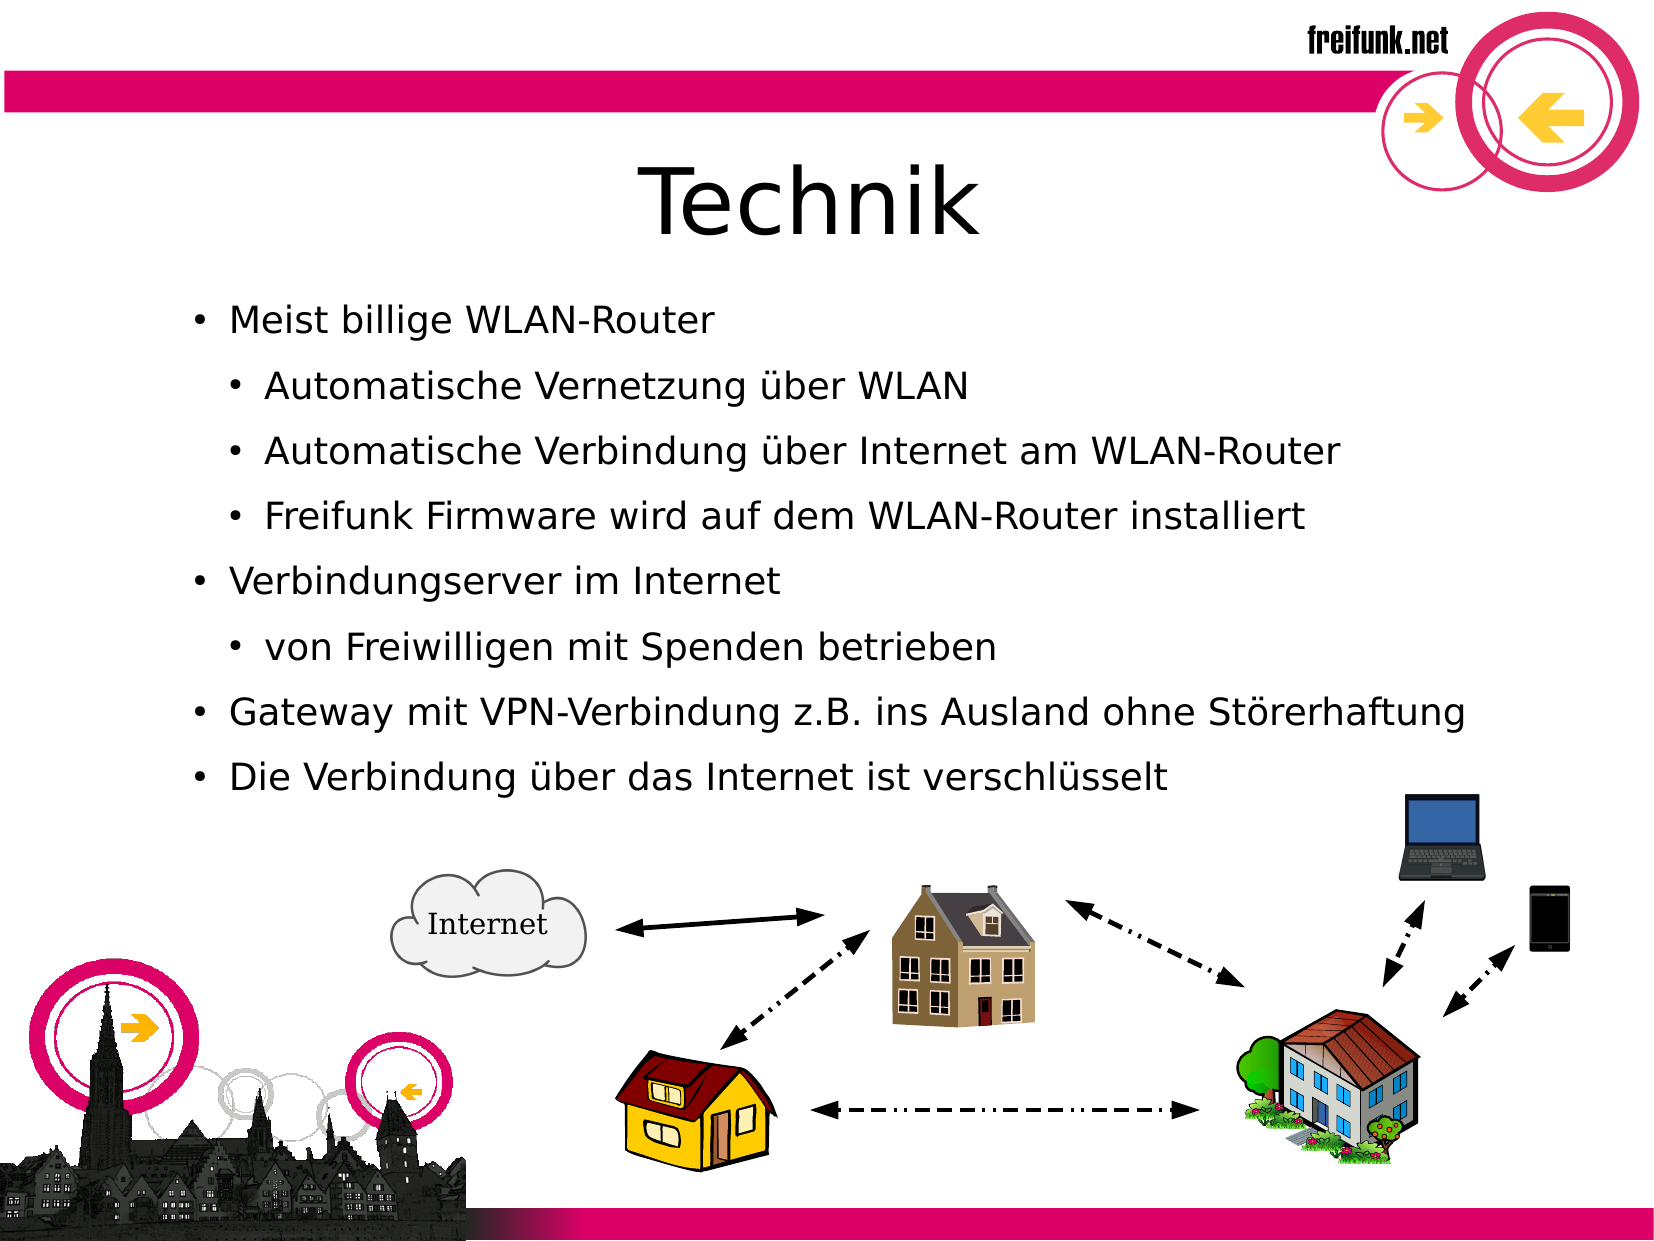

# Technik
Meist billige WLAN-Router
Automatische Vernetzung über WLAN
Automatische Verbindung über Internet am WLAN-Router
Freifunk Firmware wird auf dem WLAN-Router installiert
Verbindungserver im Internet
von Freiwilligen mit Spenden betrieben
Gateway mit VPN-Verbindung z.B. ins Ausland ohne Störerhaftung
Die Verbindung über das Internet ist verschlüsselt
Internet